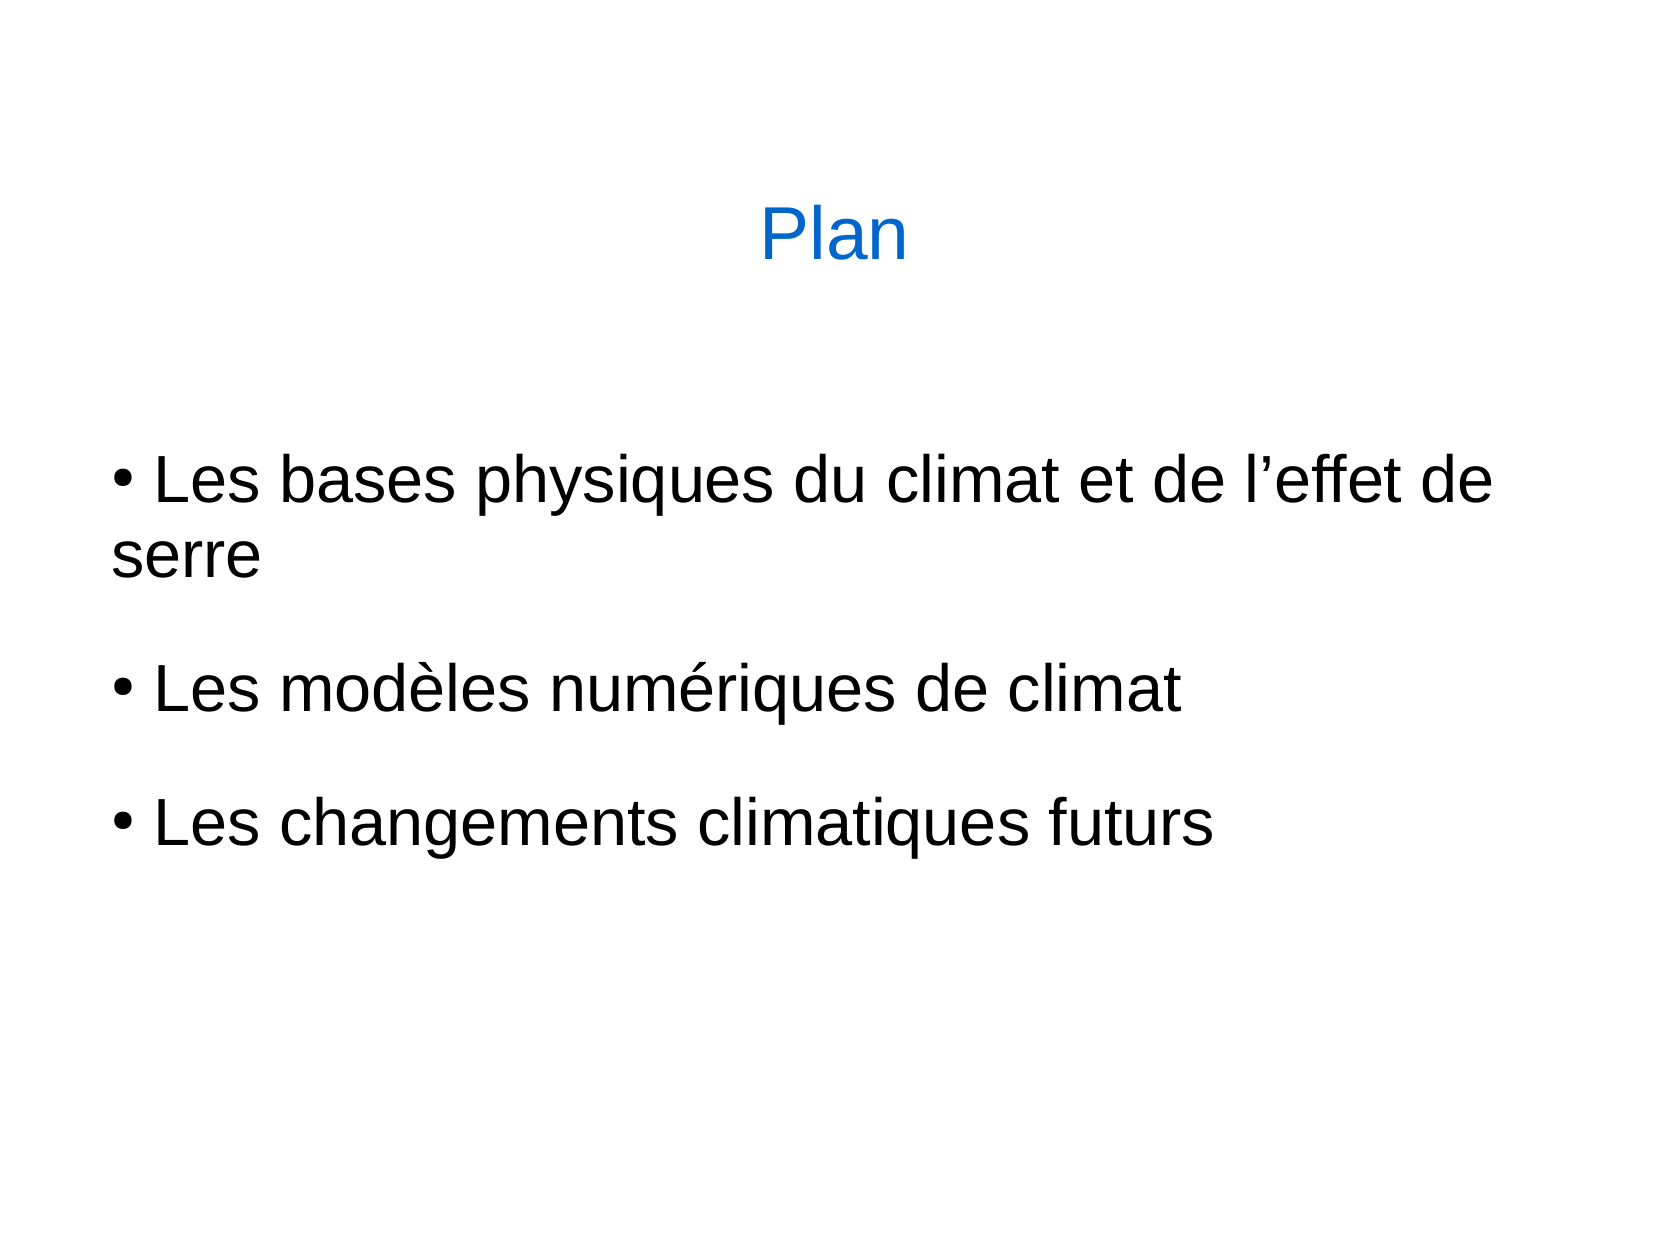

# Plan
 Les bases physiques du climat et de l’effet de serre
 Les modèles numériques de climat
 Les changements climatiques futurs